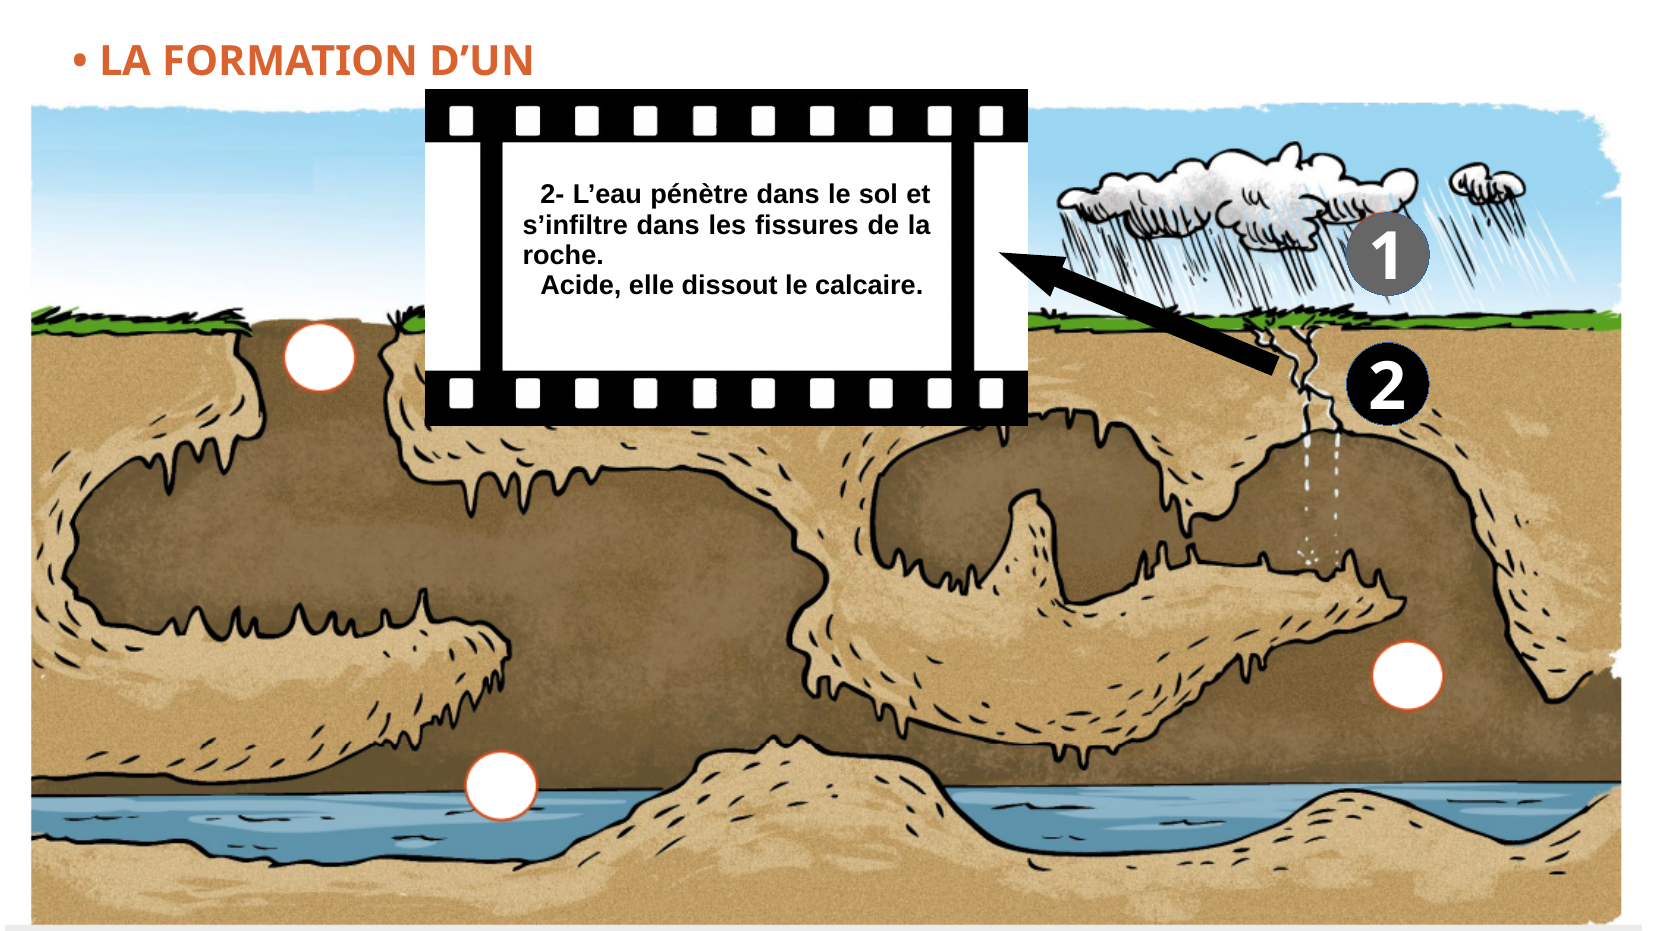

• LA FORMATION D’UN GOUFFRE
2- L’eau pénètre dans le sol et s’infiltre dans les fissures de la roche.
Acide, elle dissout le calcaire.
1
2